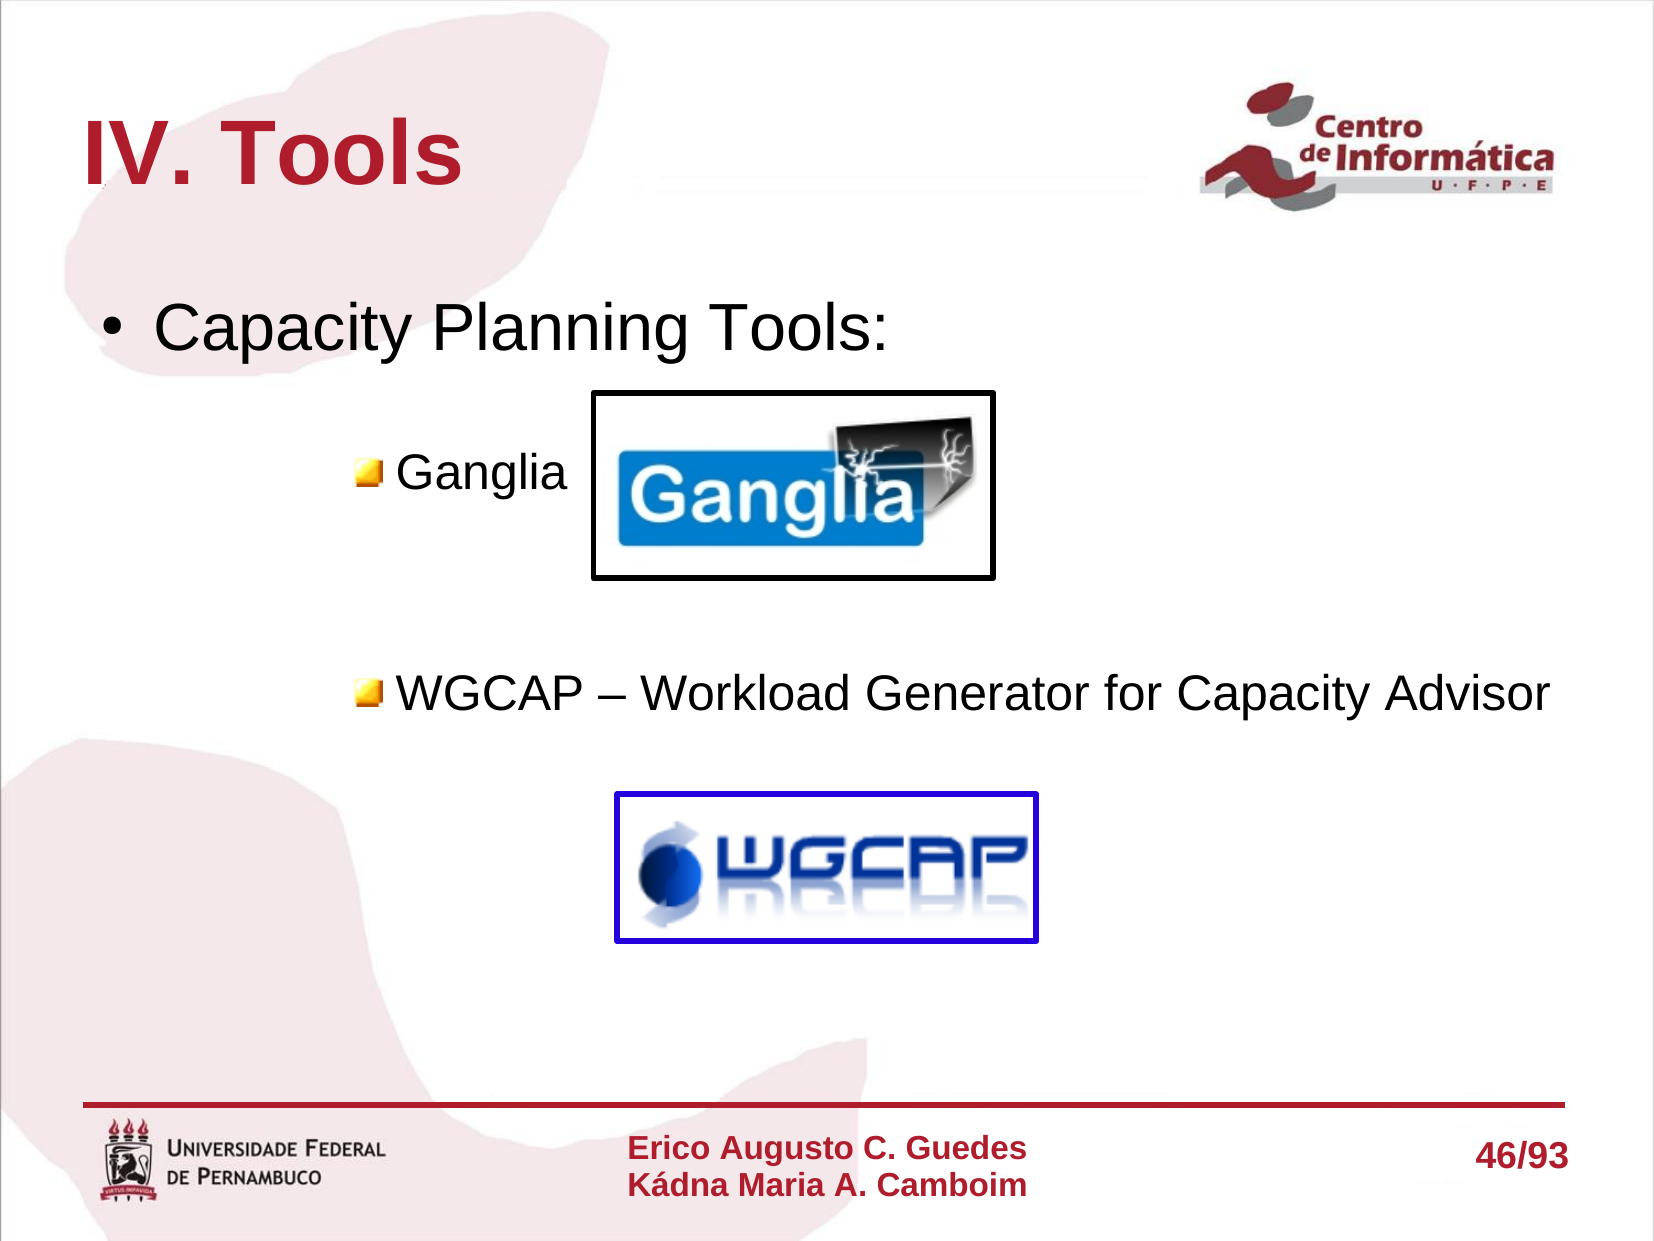

# IV. Tools
Capacity Planning Tools:
Ganglia
WGCAP – Workload Generator for Capacity Advisor